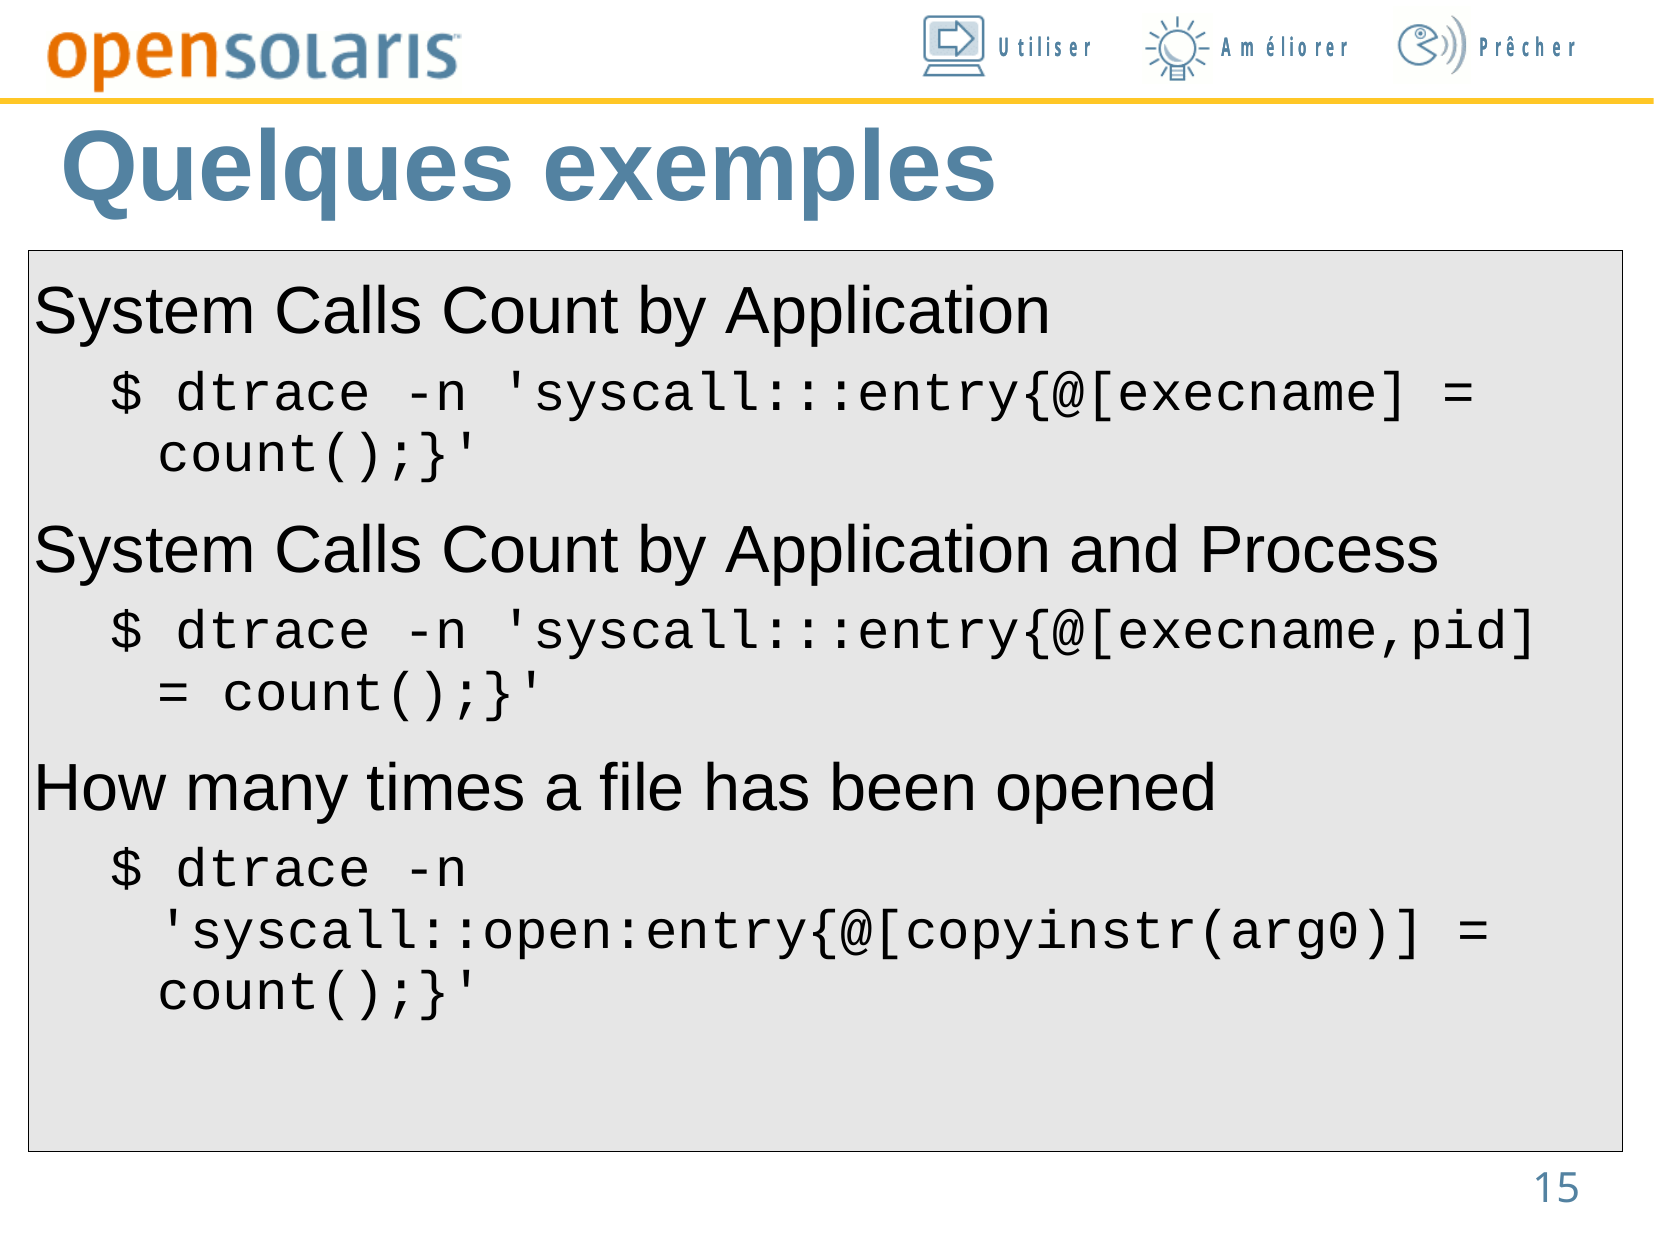

# Quelques exemples
System Calls Count by Application
$ dtrace -n 'syscall:::entry{@[execname] = count();}'
System Calls Count by Application and Process
$ dtrace -n 'syscall:::entry{@[execname,pid] = count();}'
How many times a file has been opened
$ dtrace -n 'syscall::open:entry{@[copyinstr(arg0)] = count();}'